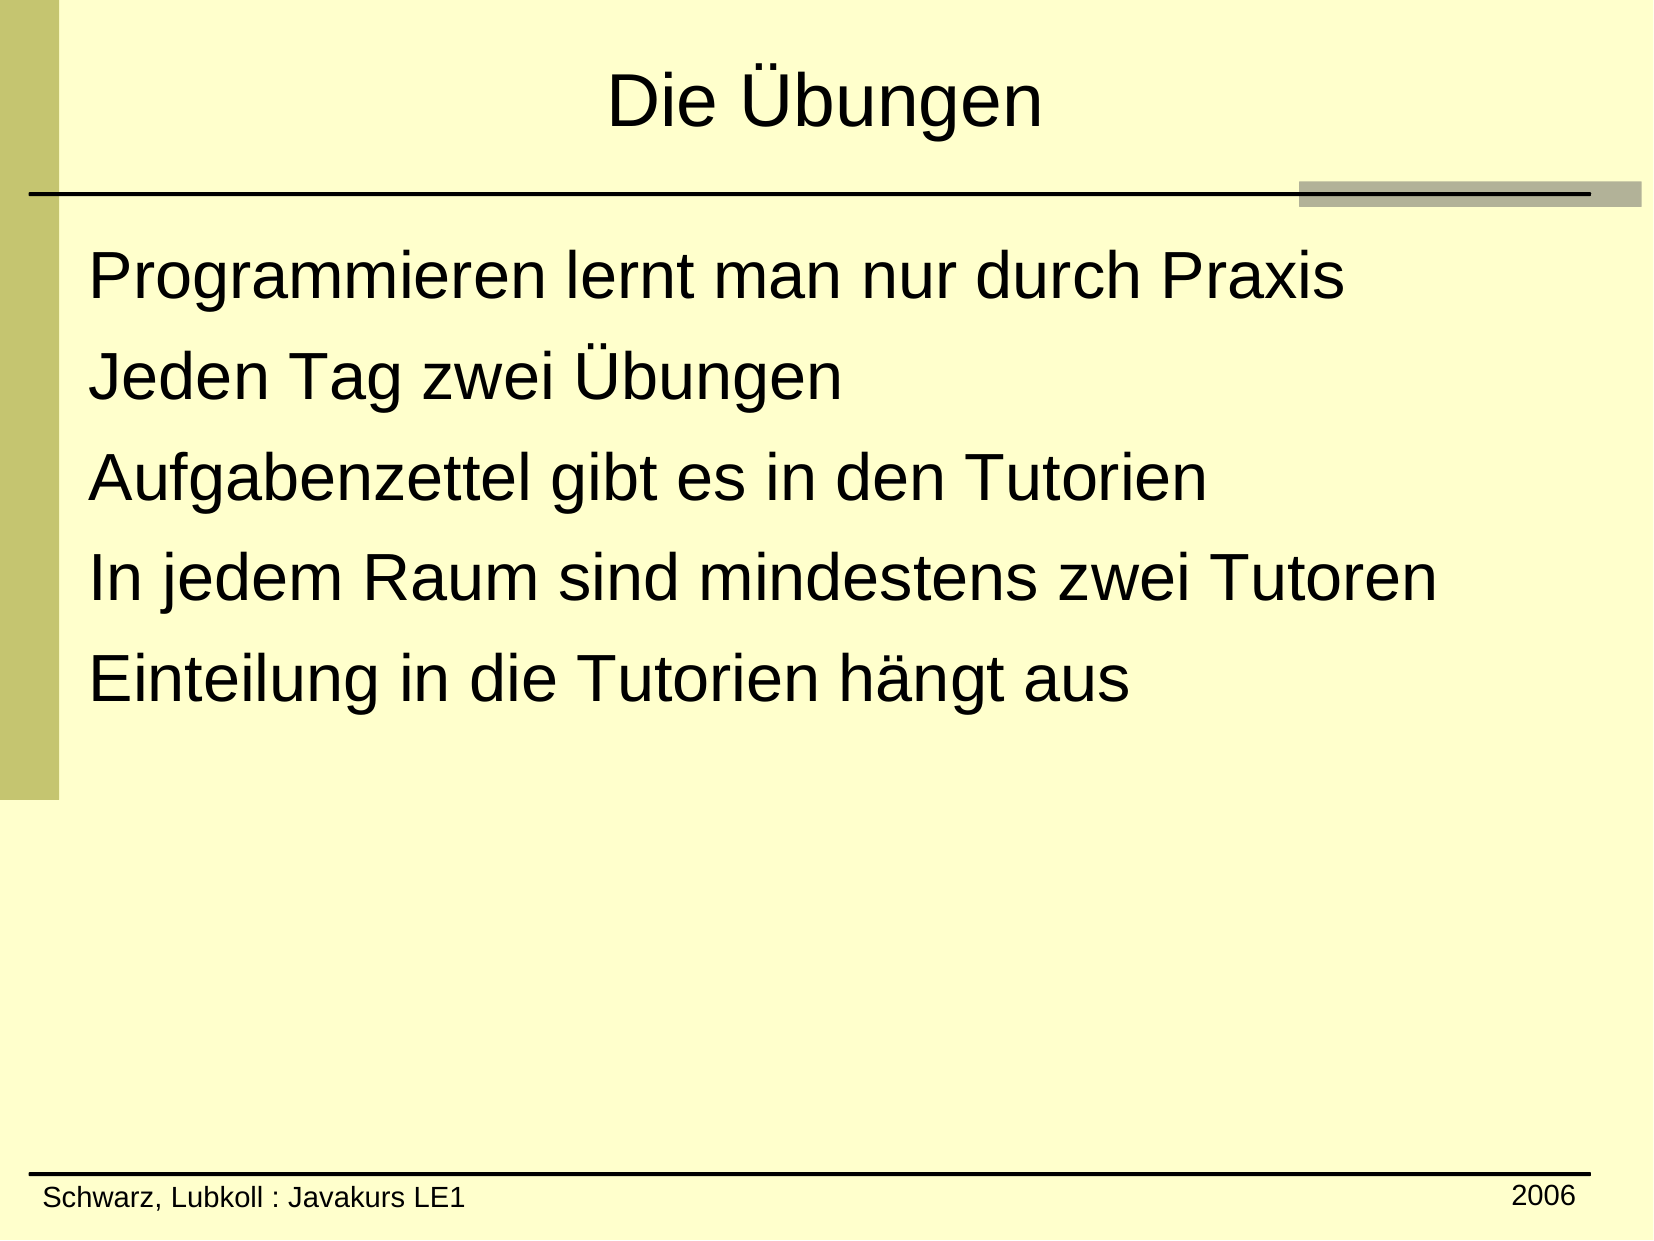

# Die Übungen
Programmieren lernt man nur durch Praxis
Jeden Tag zwei Übungen
Aufgabenzettel gibt es in den Tutorien
In jedem Raum sind mindestens zwei Tutoren
Einteilung in die Tutorien hängt aus